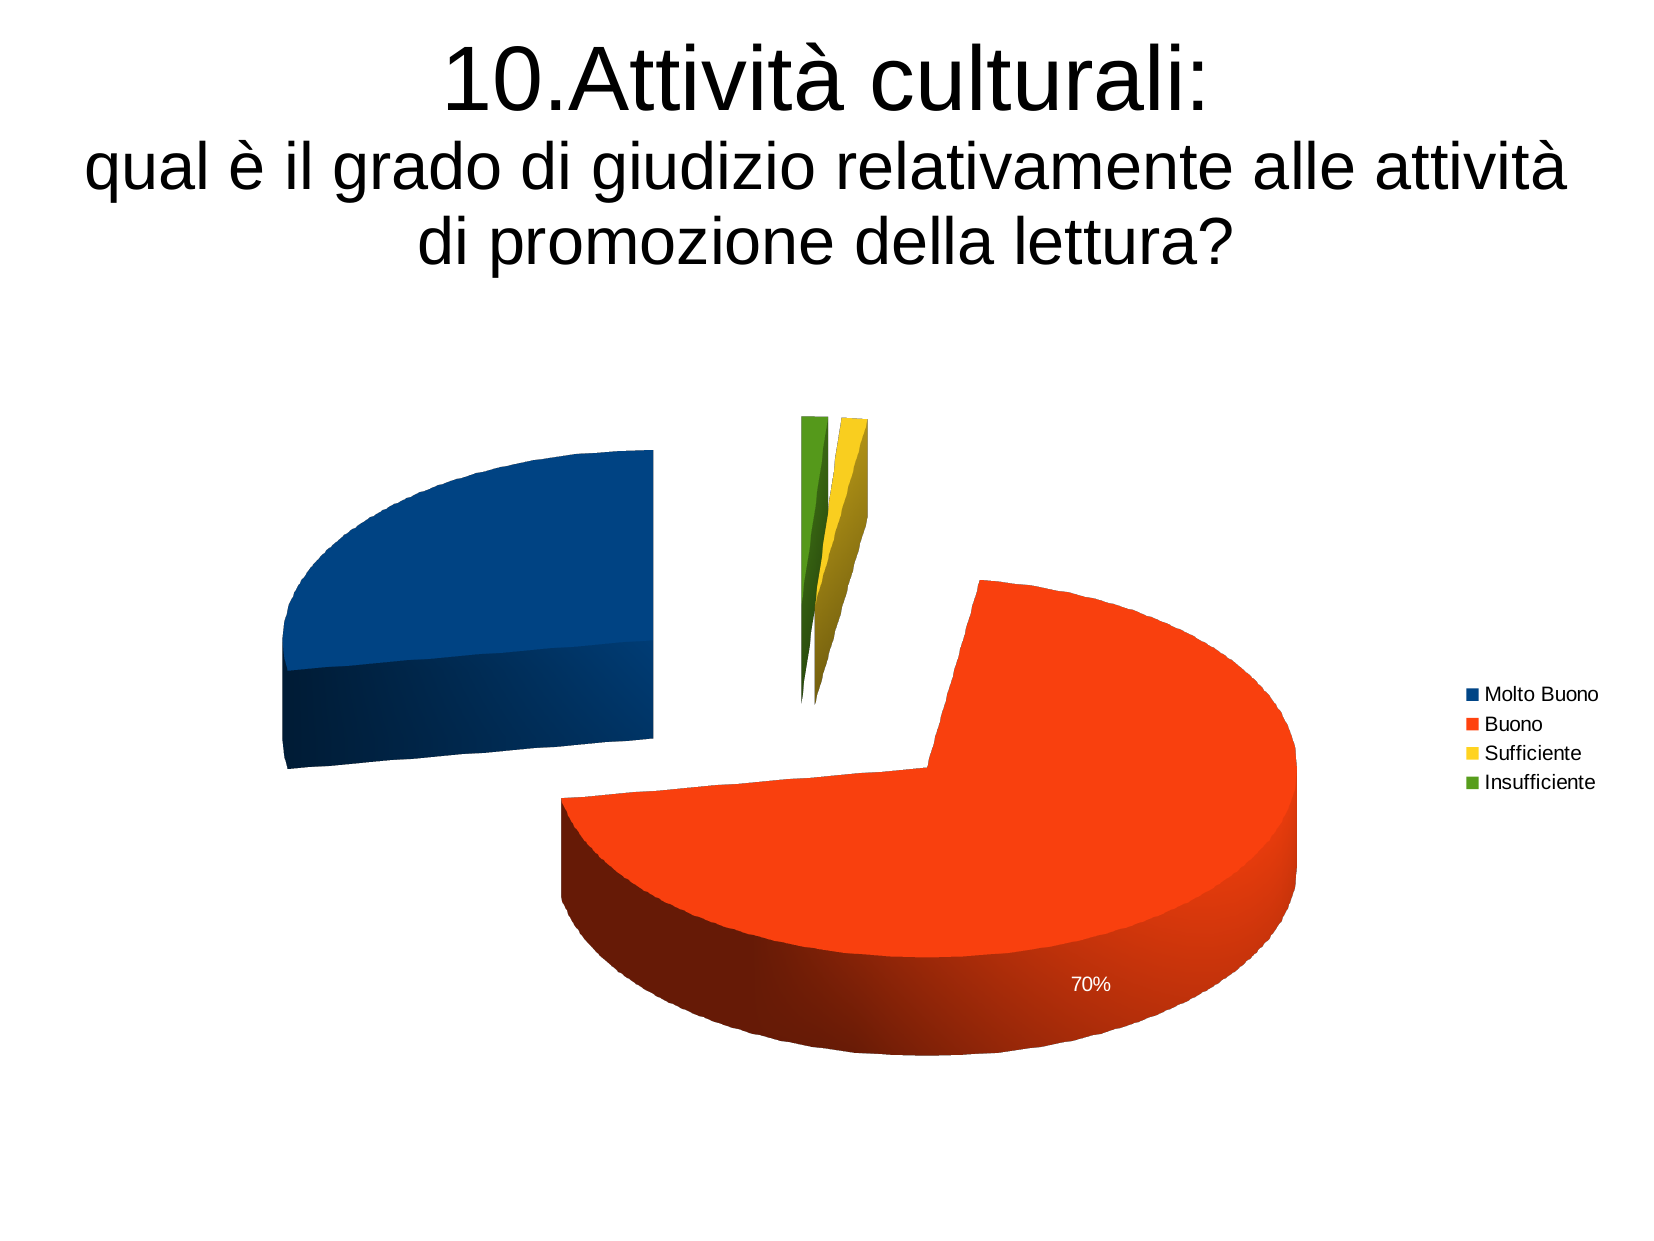

# 10.Attività culturali: qual è il grado di giudizio relativamente alle attività di promozione della lettura?
[unsupported chart]